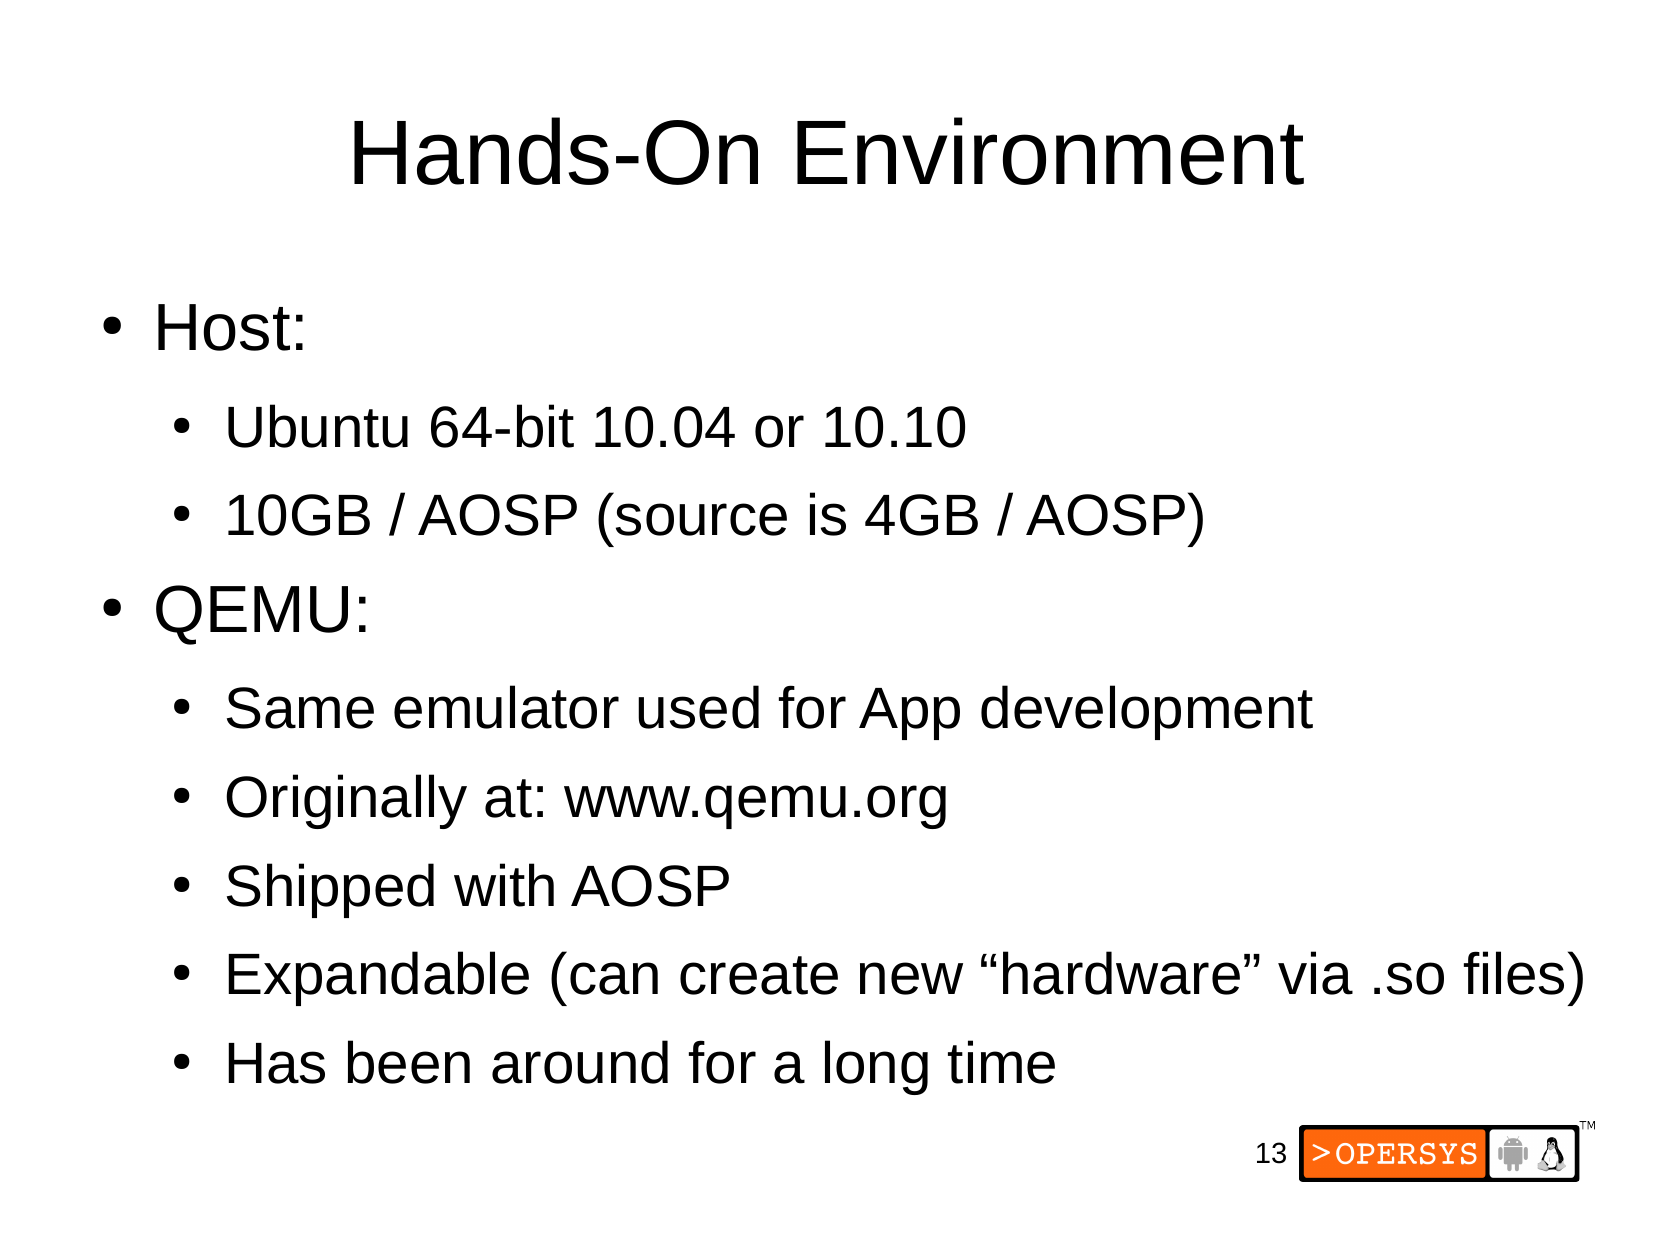

# Hands-On Environment
Host:
Ubuntu 64-bit 10.04 or 10.10
10GB / AOSP (source is 4GB / AOSP)
QEMU:
Same emulator used for App development
Originally at: www.qemu.org
Shipped with AOSP
Expandable (can create new “hardware” via .so files)
Has been around for a long time